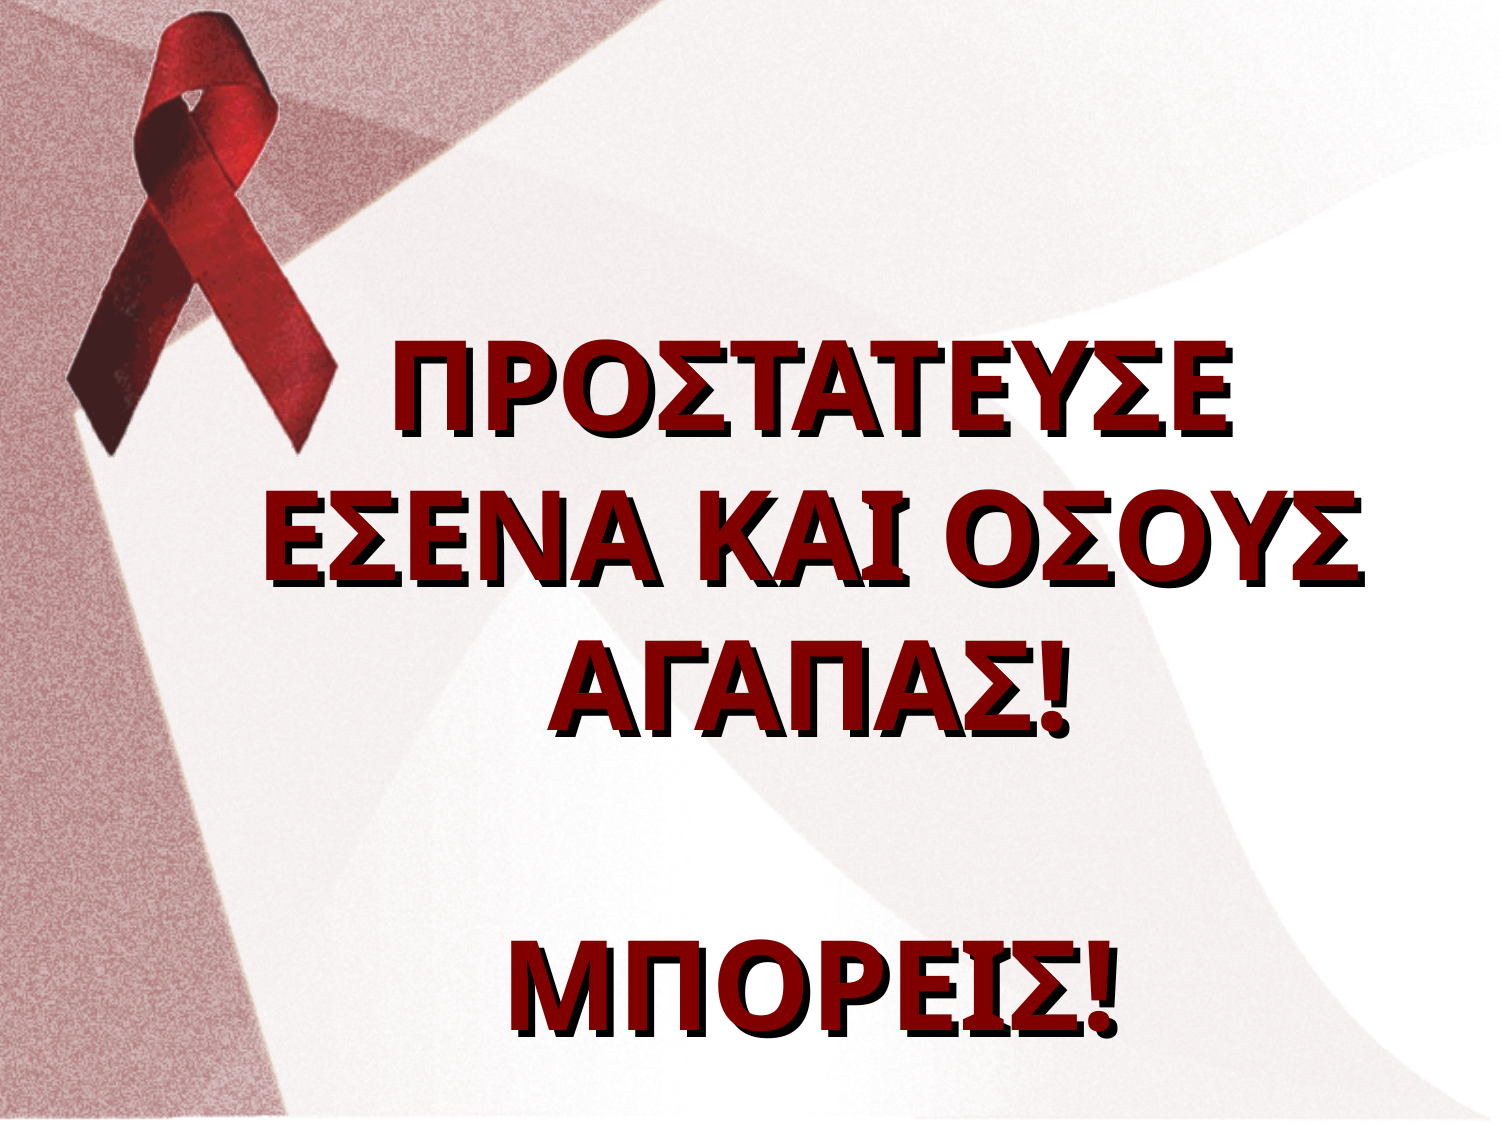

#
ΠΡΟΣΤΑΤΕΥΣΕ ΕΣΕΝΑ ΚΑΙ ΟΣΟΥΣ ΑΓΑΠΑΣ!
ΜΠΟΡΕΙΣ!